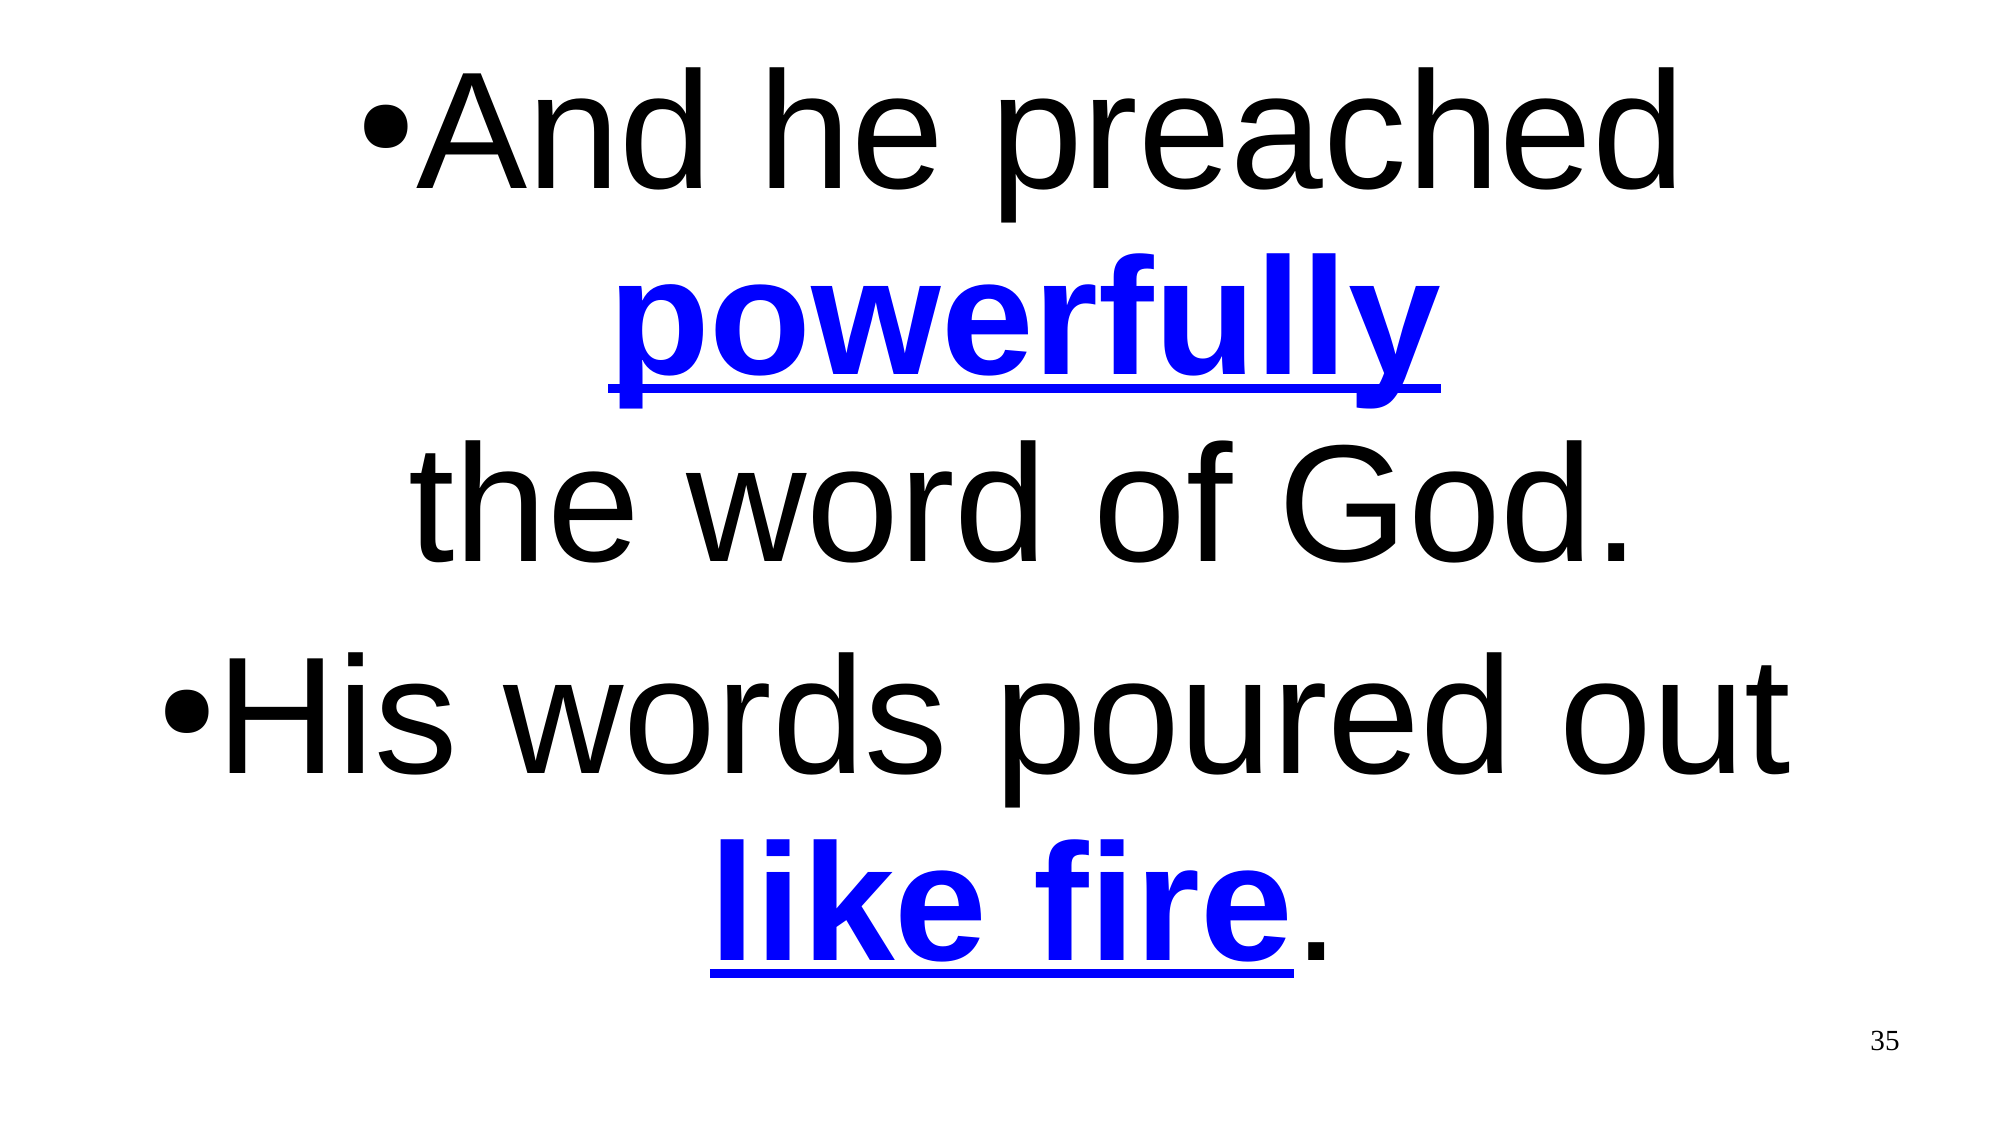

# And he preached powerfully the word of God.
His words poured out
like fire.
35